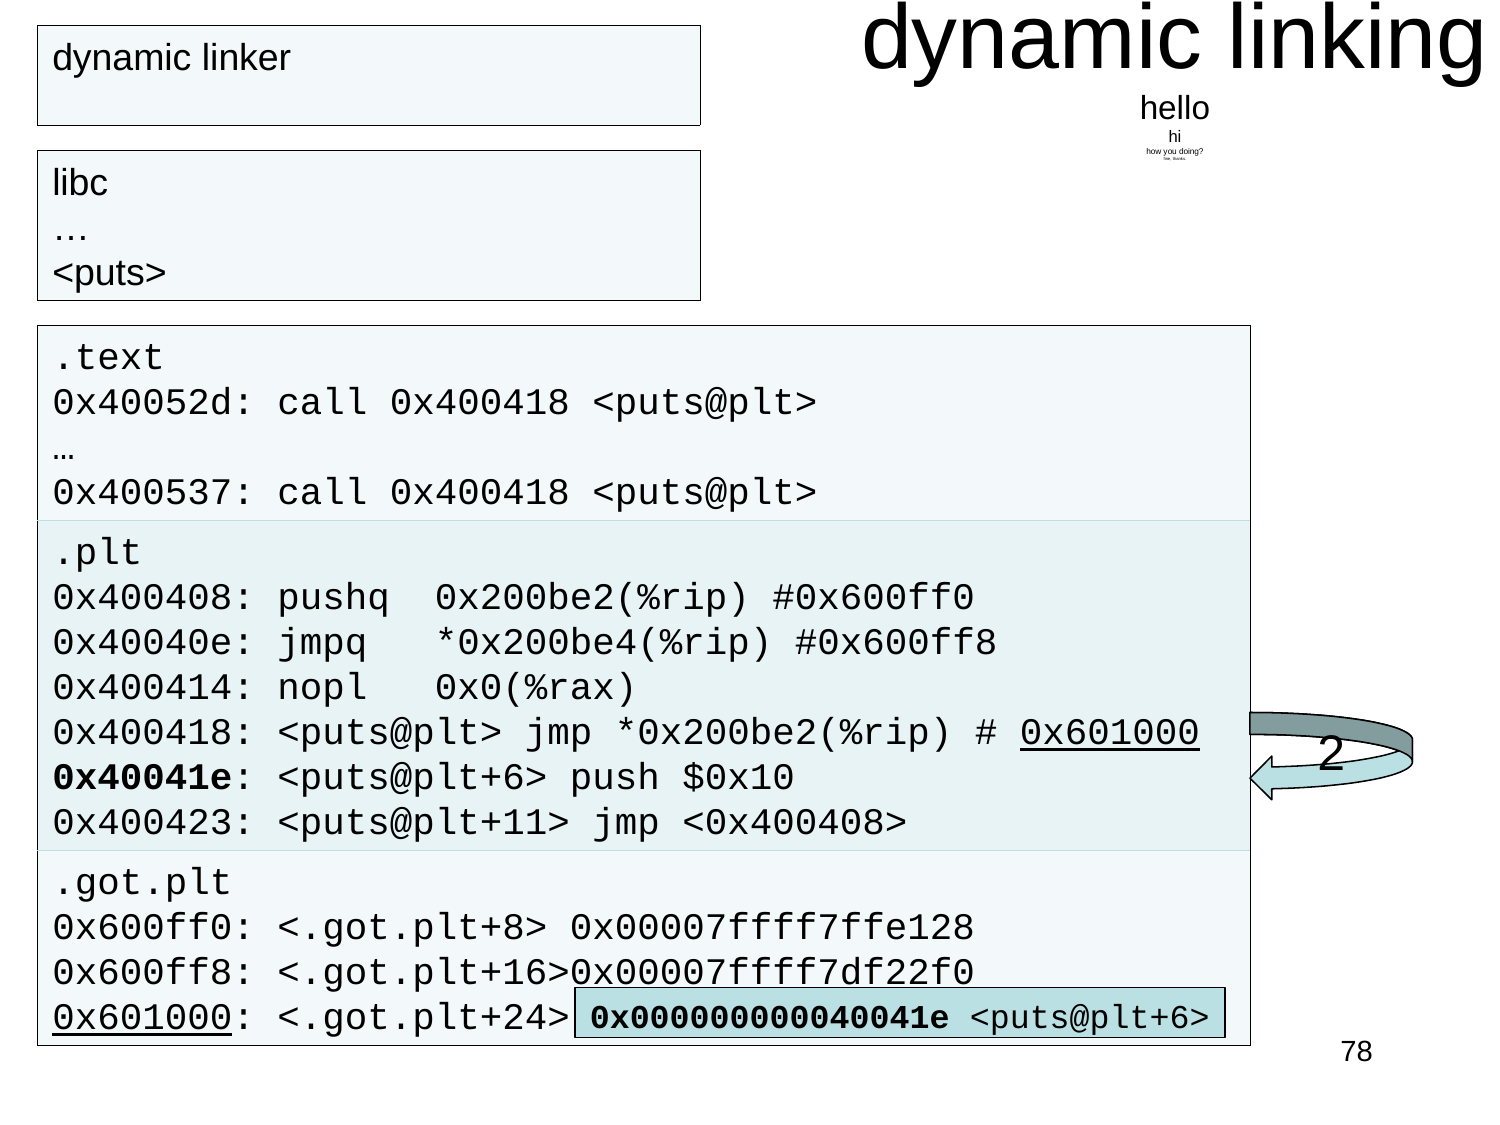

# dynamic linking hello hi how you doing? fine, thanks.
| dynamic linker |
| --- |
| libc … <puts> |
| --- |
| .text 0x40052d: call 0x400418 <puts@plt> … 0x400537: call 0x400418 <puts@plt> |
| --- |
| .plt 0x400408: pushq 0x200be2(%rip) #0x600ff0 0x40040e: jmpq \*0x200be4(%rip) #0x600ff8 0x400414: nopl 0x0(%rax) 0x400418: <puts@plt> jmp \*0x200be2(%rip) # 0x601000 0x40041e: <puts@plt+6> push $0x10 0x400423: <puts@plt+11> jmp <0x400408> |
| .got.plt 0x600ff0: <.got.plt+8> 0x00007ffff7ffe128 0x600ff8: <.got.plt+16>0x00007ffff7df22f0 0x601000: <.got.plt+24>: |
2
0x000000000040041e <puts@plt+6>